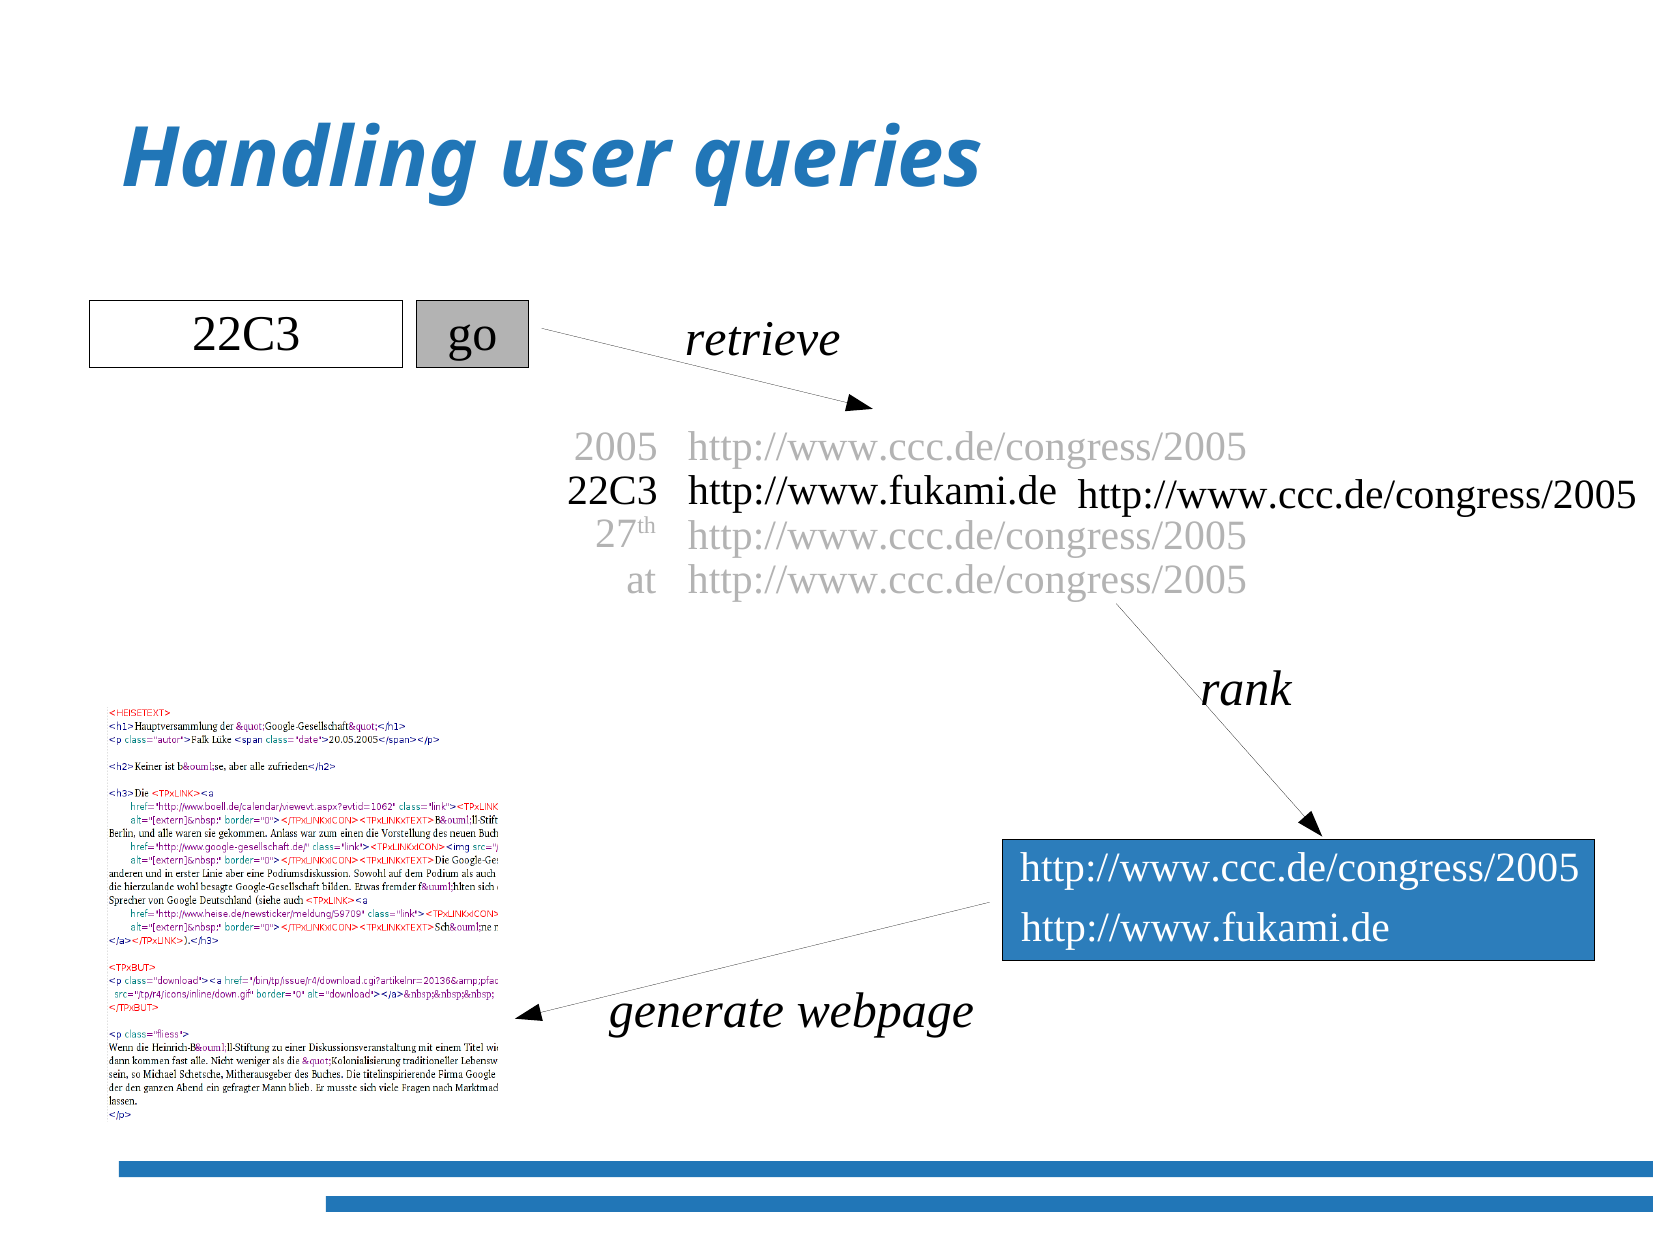

# Handling user queries
22C3
go
retrieve
2005
http://www.ccc.de/congress/2005
22C3
http://www.fukami.de
http://www.ccc.de/congress/2005
27th
http://www.ccc.de/congress/2005
at
http://www.ccc.de/congress/2005
rank
http://www.ccc.de/congress/2005
http://www.fukami.de
generate webpage